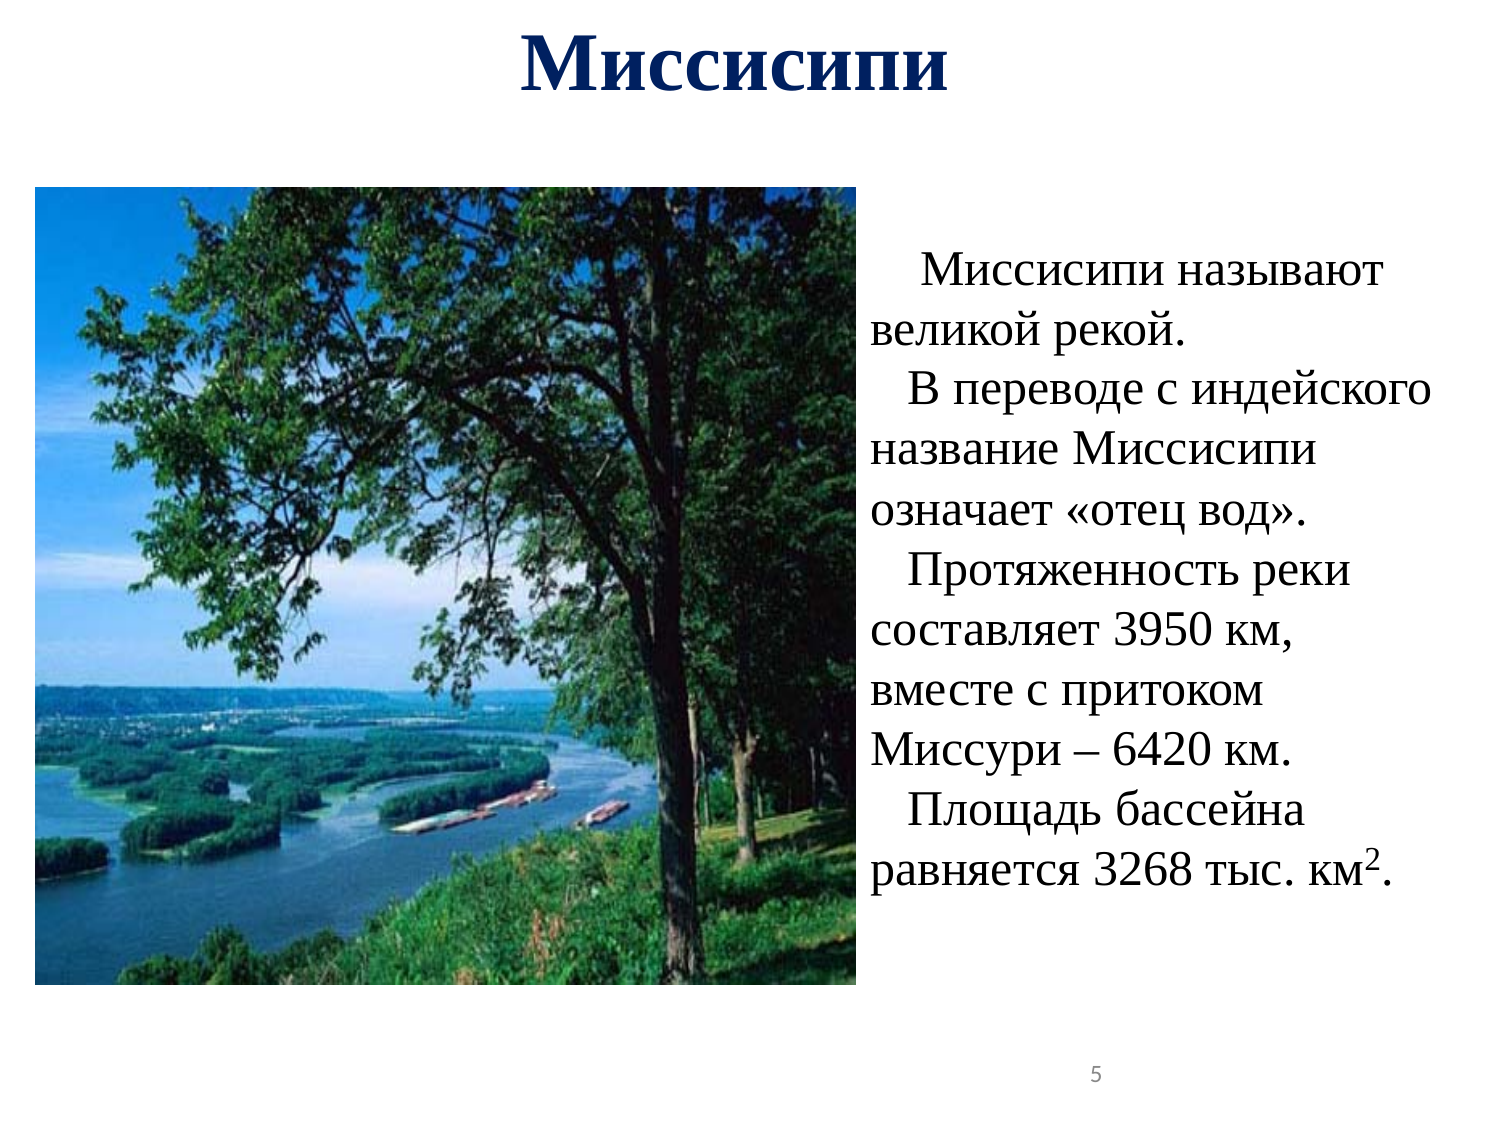

Миссисипи
 Миссисипи называют великой рекой.
 В переводе с индейского название Миссисипи означает «отец вод».
 Протяженность реки составляет 3950 км, вместе с притоком Миссури – 6420 км.
 Площадь бассейна равняется 3268 тыс. км2.